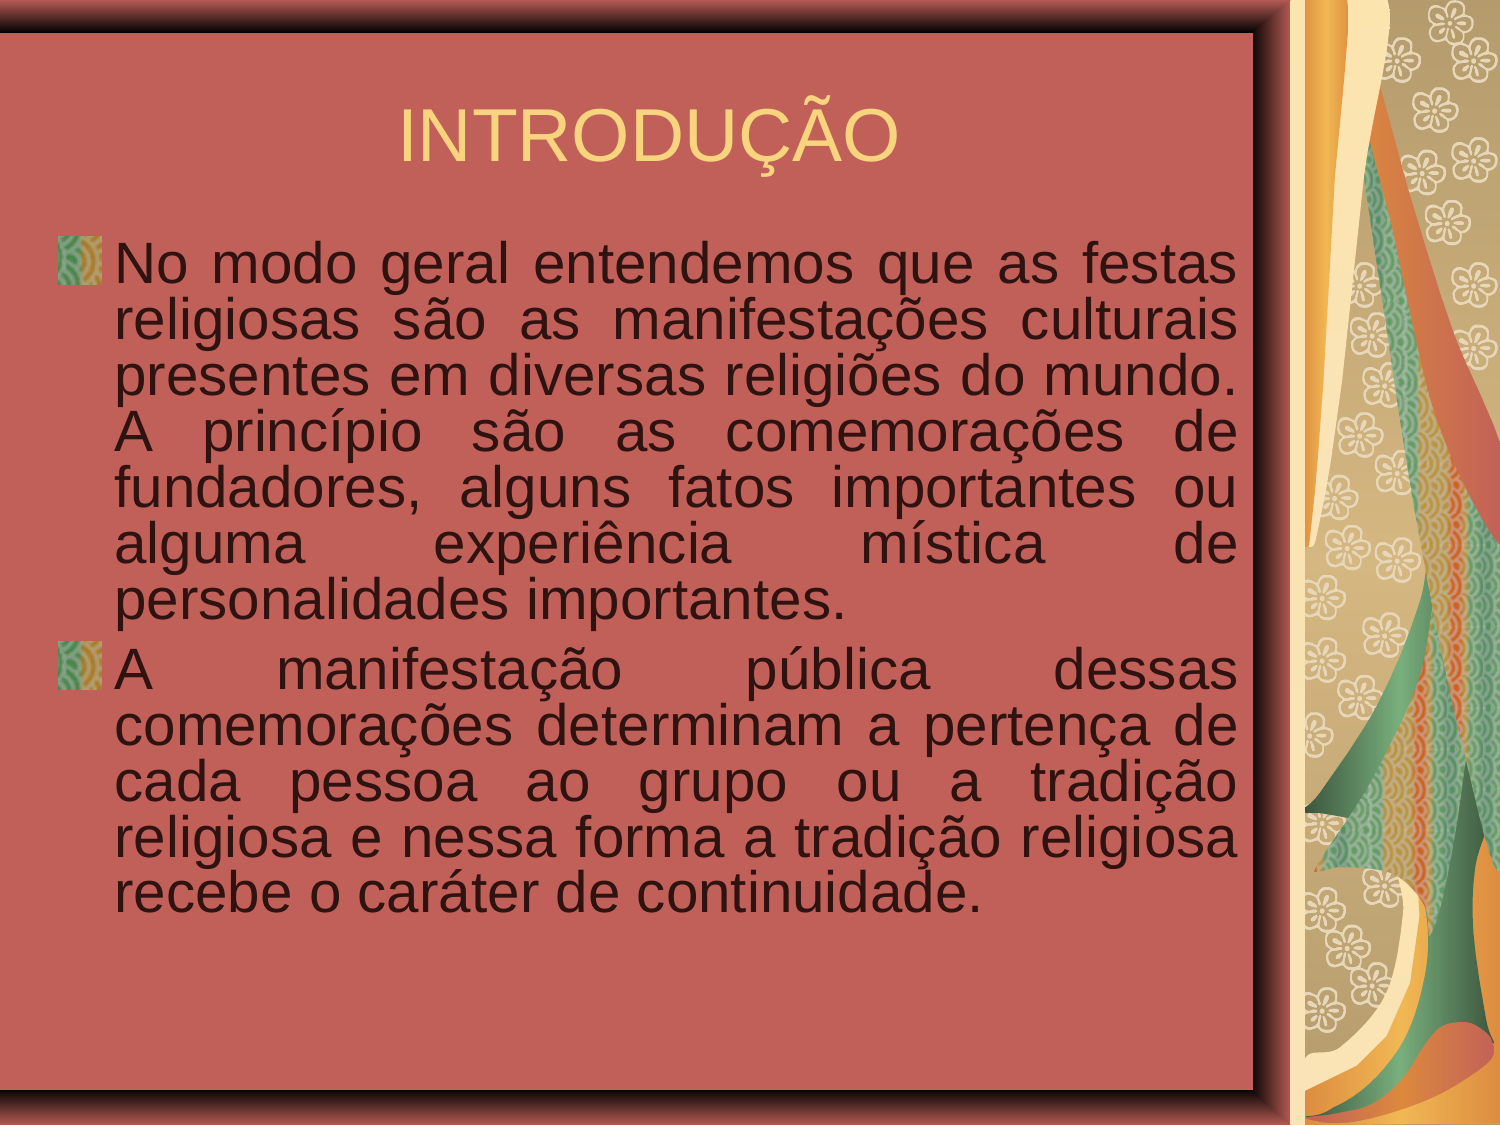

# INTRODUÇÃO
No modo geral entendemos que as festas religiosas são as manifestações culturais presentes em diversas religiões do mundo. A princípio são as comemorações de fundadores, alguns fatos importantes ou alguma experiência mística de personalidades importantes.
A manifestação pública dessas comemorações determinam a pertença de cada pessoa ao grupo ou a tradição religiosa e nessa forma a tradição religiosa recebe o caráter de continuidade.